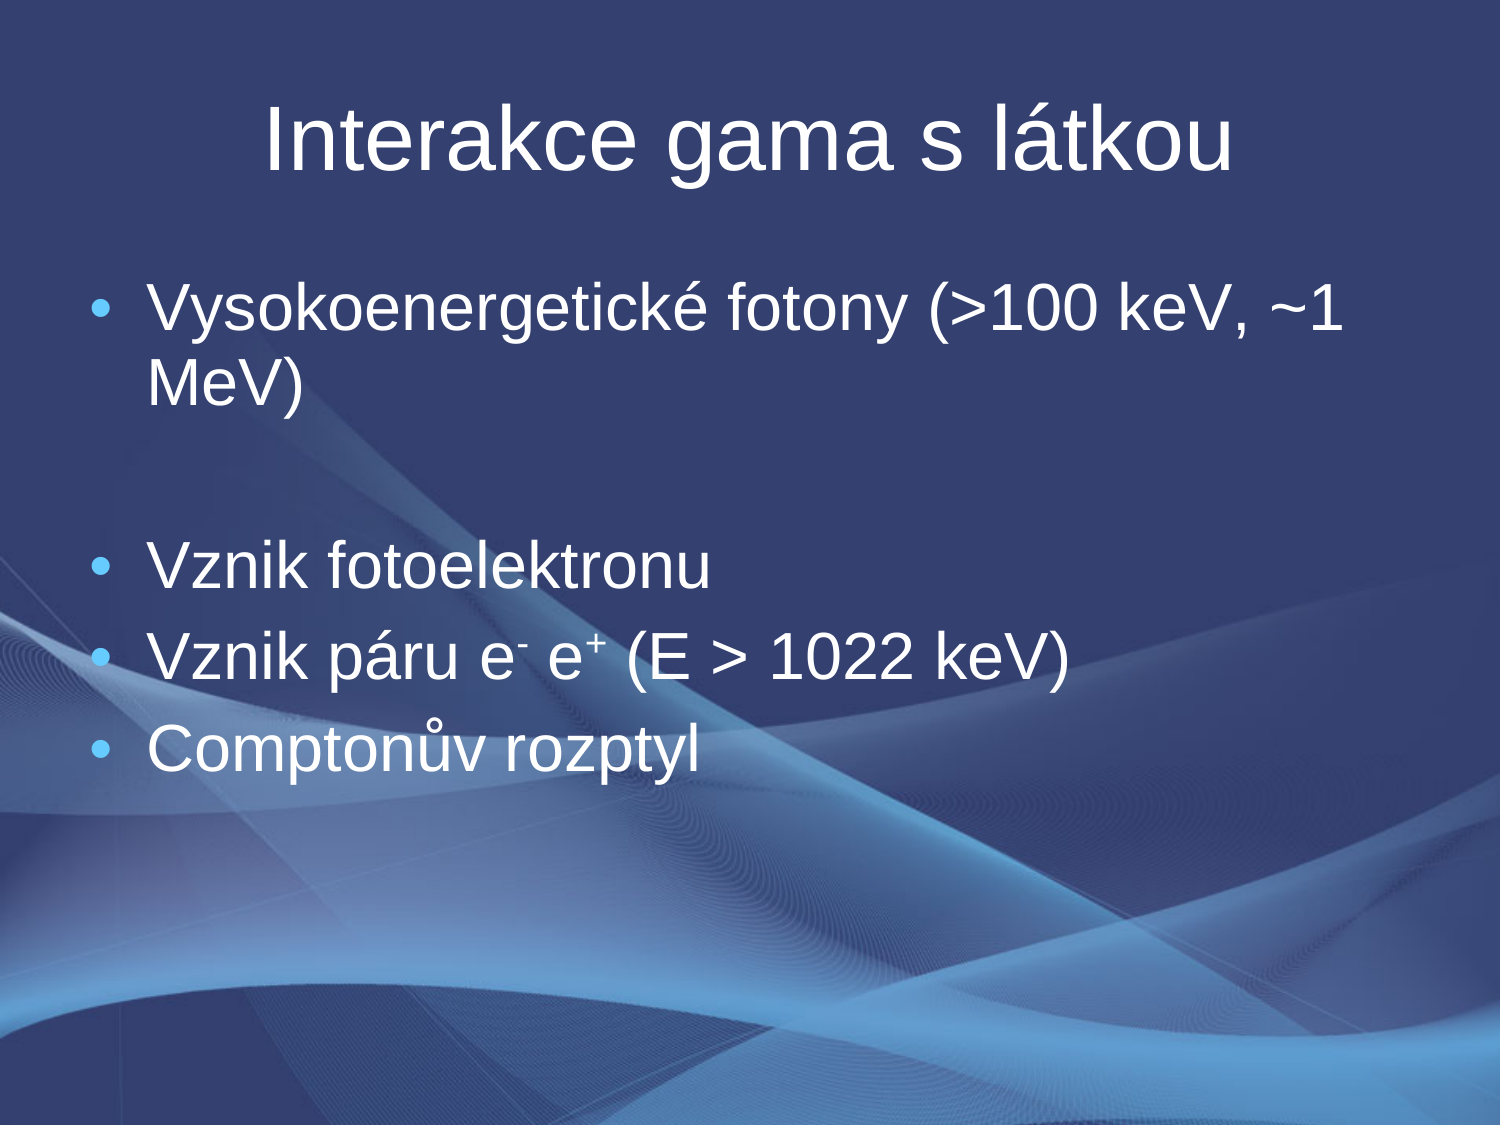

# Interakce gama s látkou
Vysokoenergetické fotony (>100 keV, ~1 MeV)
Vznik fotoelektronu
Vznik páru e- e+ (E > 1022 keV)
Comptonův rozptyl